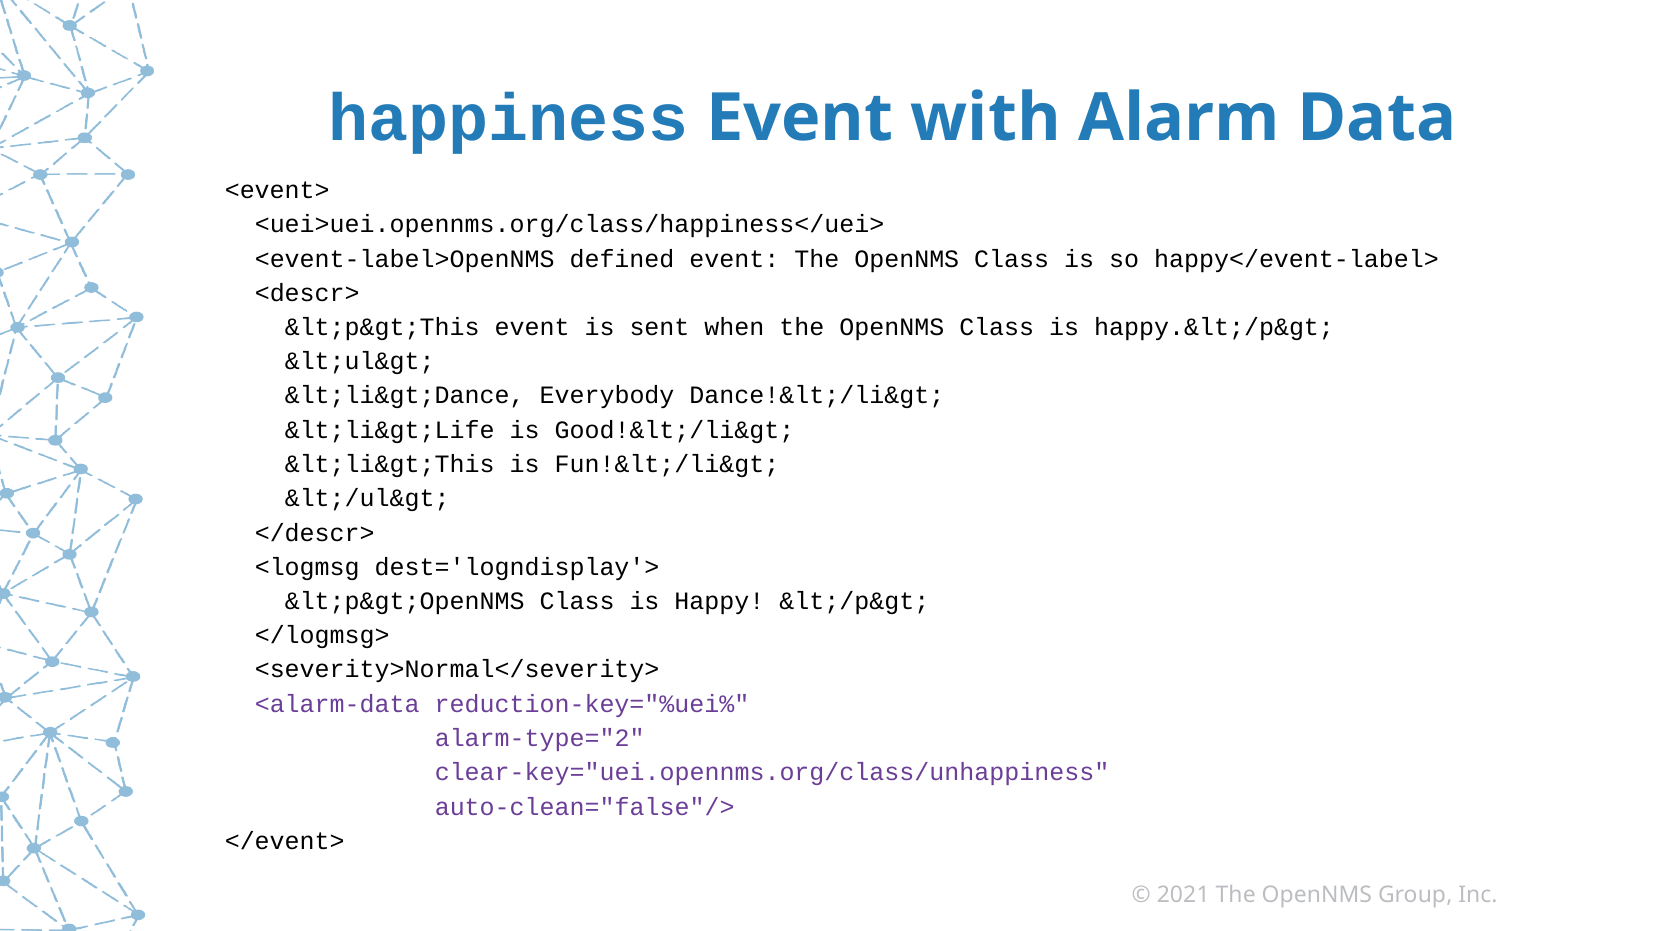

# happiness Event with Alarm Data
 <event>
 <uei>uei.opennms.org/class/happiness</uei>
 <event-label>OpenNMS defined event: The OpenNMS Class is so happy</event-label>
 <descr>
 &lt;p&gt;This event is sent when the OpenNMS Class is happy.&lt;/p&gt;
 &lt;ul&gt;
 &lt;li&gt;Dance, Everybody Dance!&lt;/li&gt;
 &lt;li&gt;Life is Good!&lt;/li&gt;
 &lt;li&gt;This is Fun!&lt;/li&gt;
 &lt;/ul&gt;
 </descr>
 <logmsg dest='logndisplay'>
 &lt;p&gt;OpenNMS Class is Happy! &lt;/p&gt;
 </logmsg>
 <severity>Normal</severity>
 <alarm-data reduction-key="%uei%"
 alarm-type="2"
 clear-key="uei.opennms.org/class/unhappiness"
 auto-clean="false"/>
 </event>